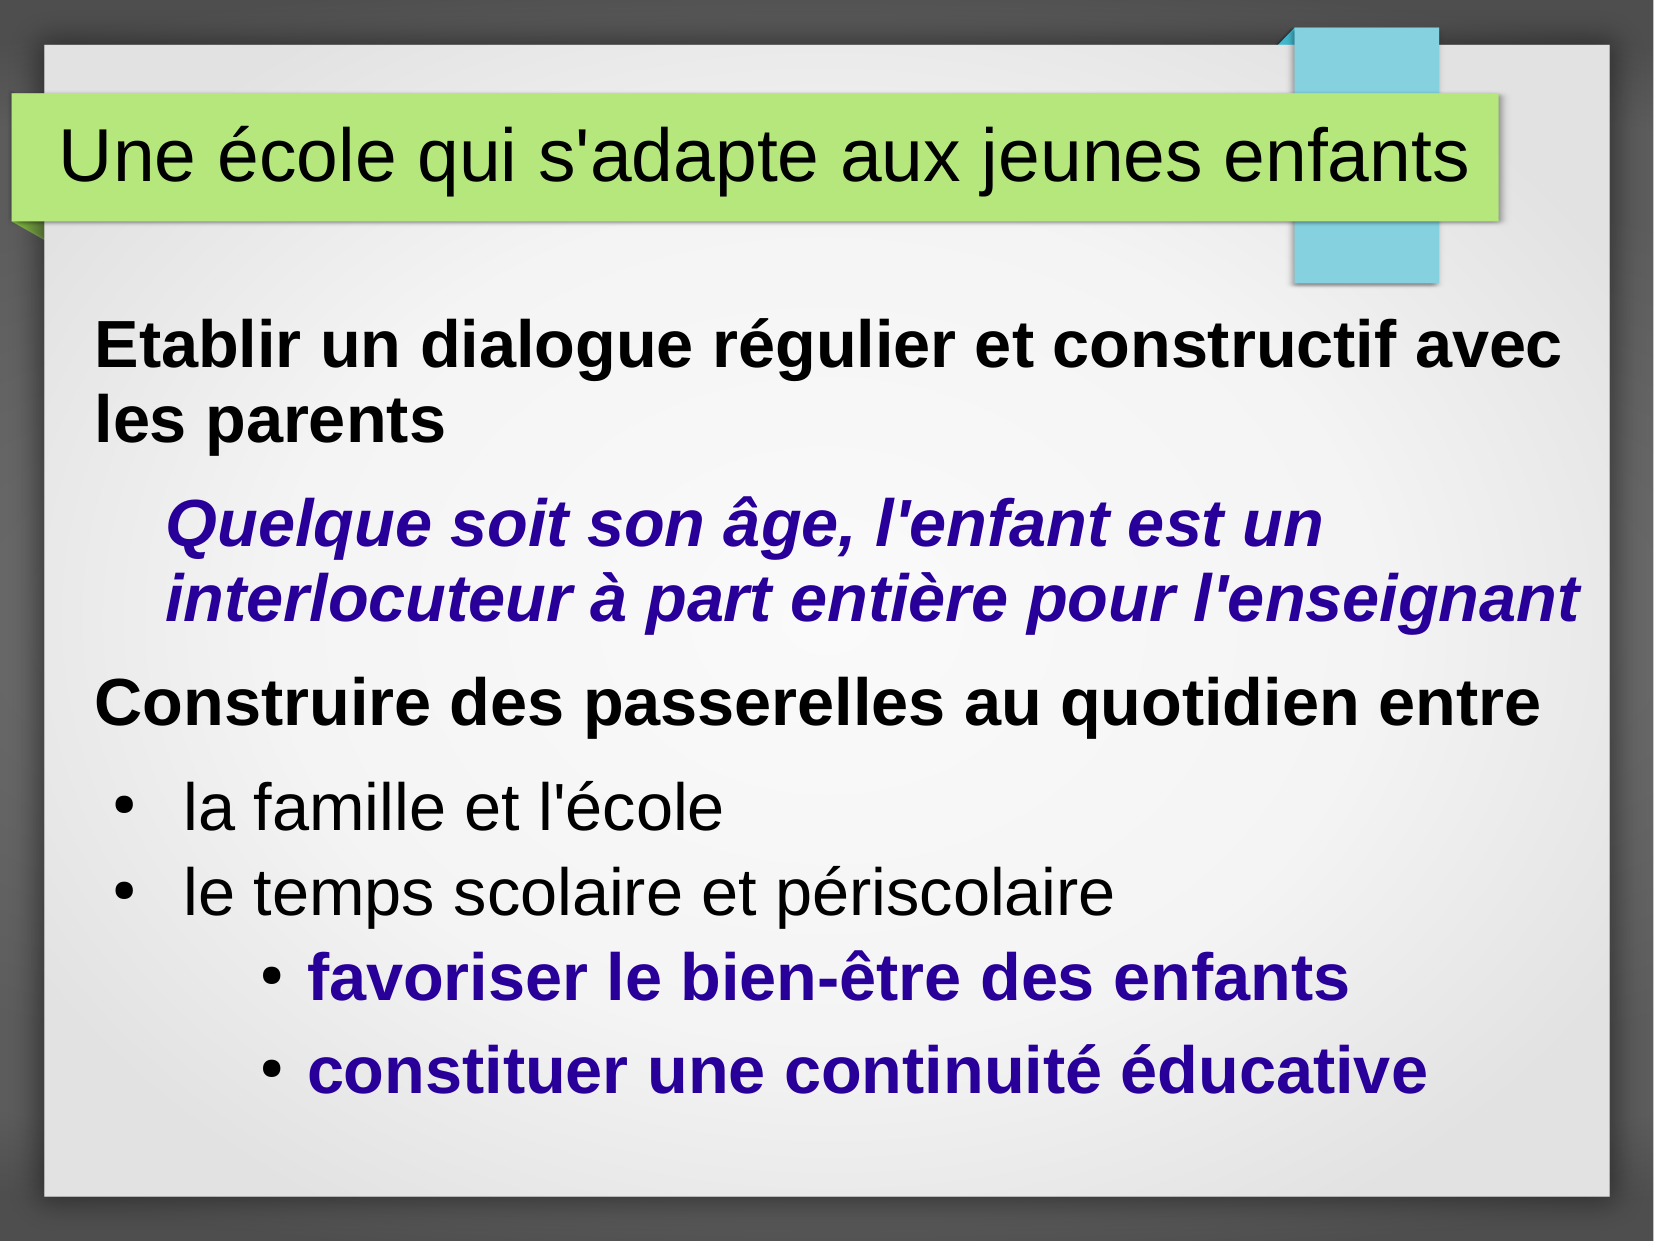

# Une école qui s'adapte aux jeunes enfants
Etablir un dialogue régulier et constructif avec les parents
Quelque soit son âge, l'enfant est un interlocuteur à part entière pour l'enseignant
Construire des passerelles au quotidien entre
 la famille et l'école
 le temps scolaire et périscolaire
favoriser le bien-être des enfants
constituer une continuité éducative